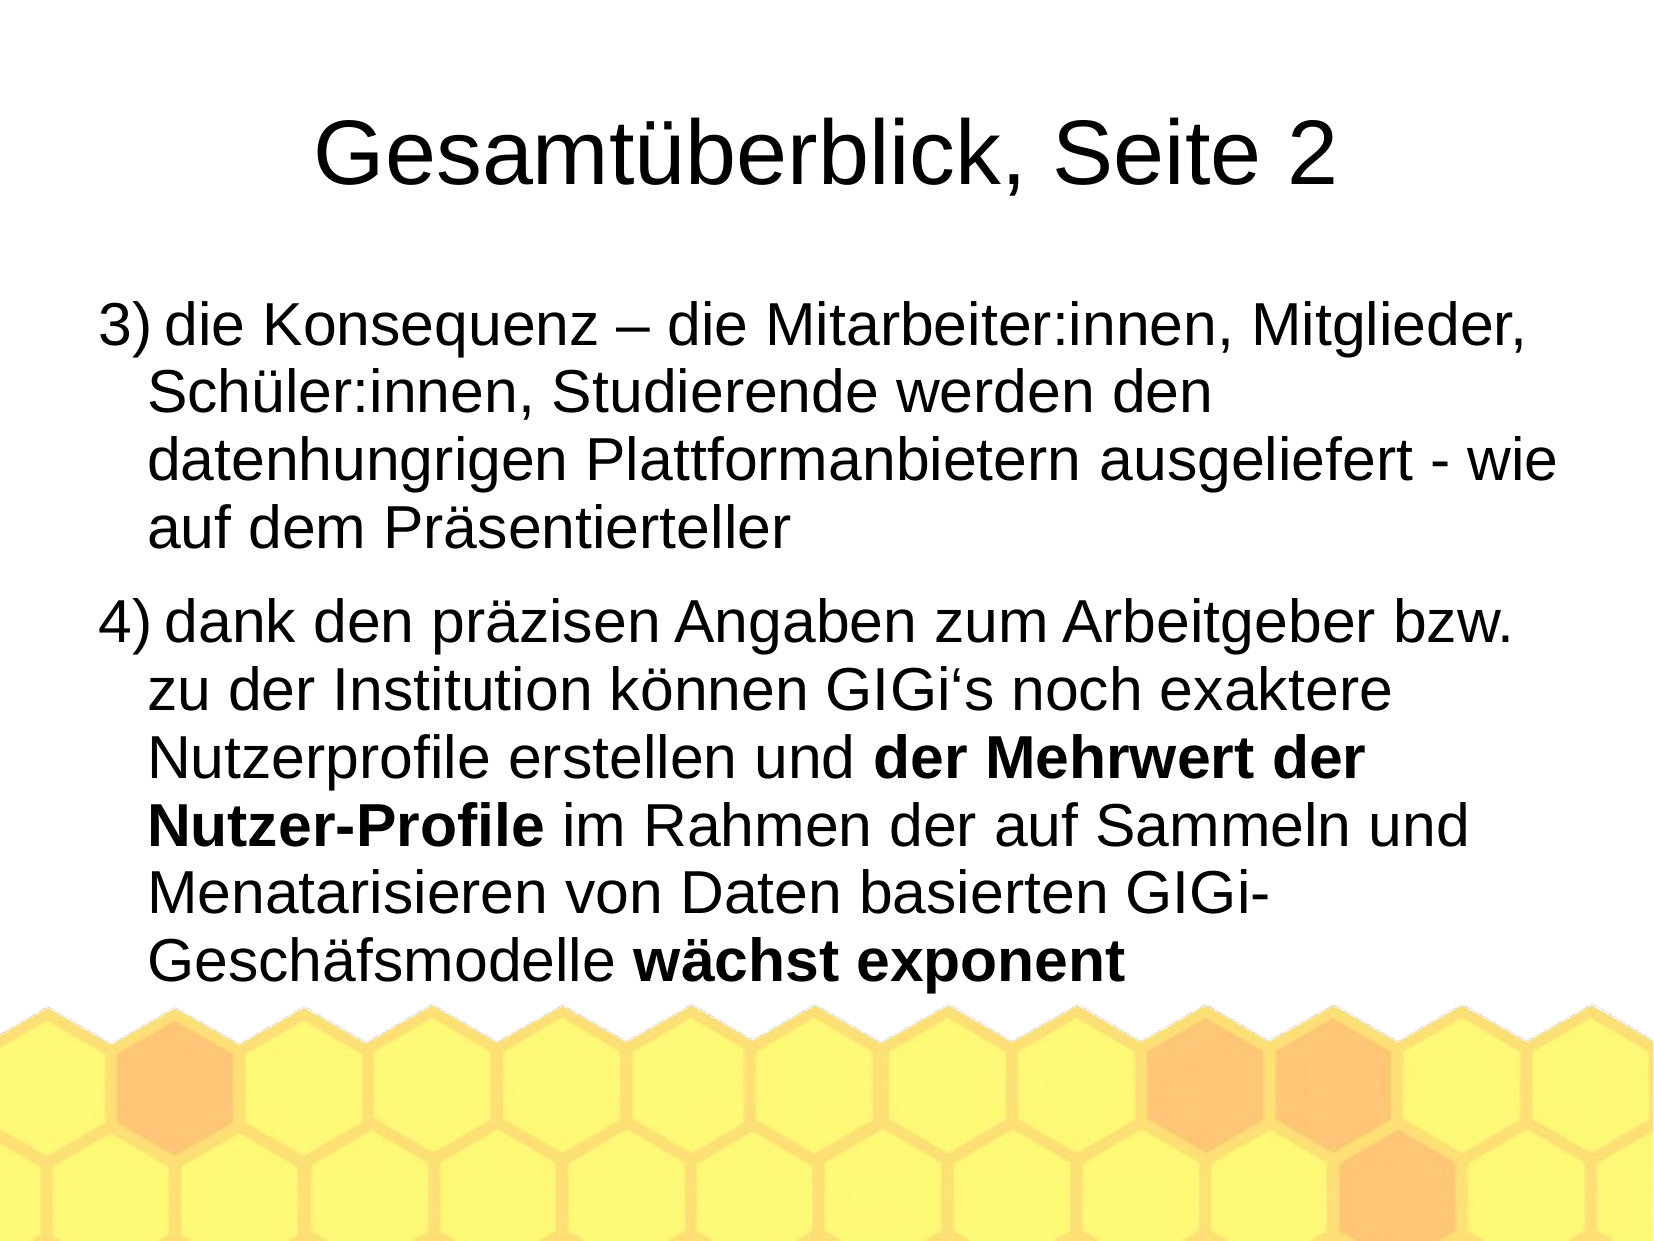

# Gesamtüberblick, Seite 2
 die Konsequenz – die Mitarbeiter:innen, Mitglieder, Schüler:innen, Studierende werden den datenhungrigen Plattformanbietern ausgeliefert - wie auf dem Präsentierteller
 dank den präzisen Angaben zum Arbeitgeber bzw. zu der Institution können GIGi‘s noch exaktere Nutzerprofile erstellen und der Mehrwert der Nutzer-Profile im Rahmen der auf Sammeln und Menatarisieren von Daten basierten GIGi-Geschäfsmodelle wächst exponent